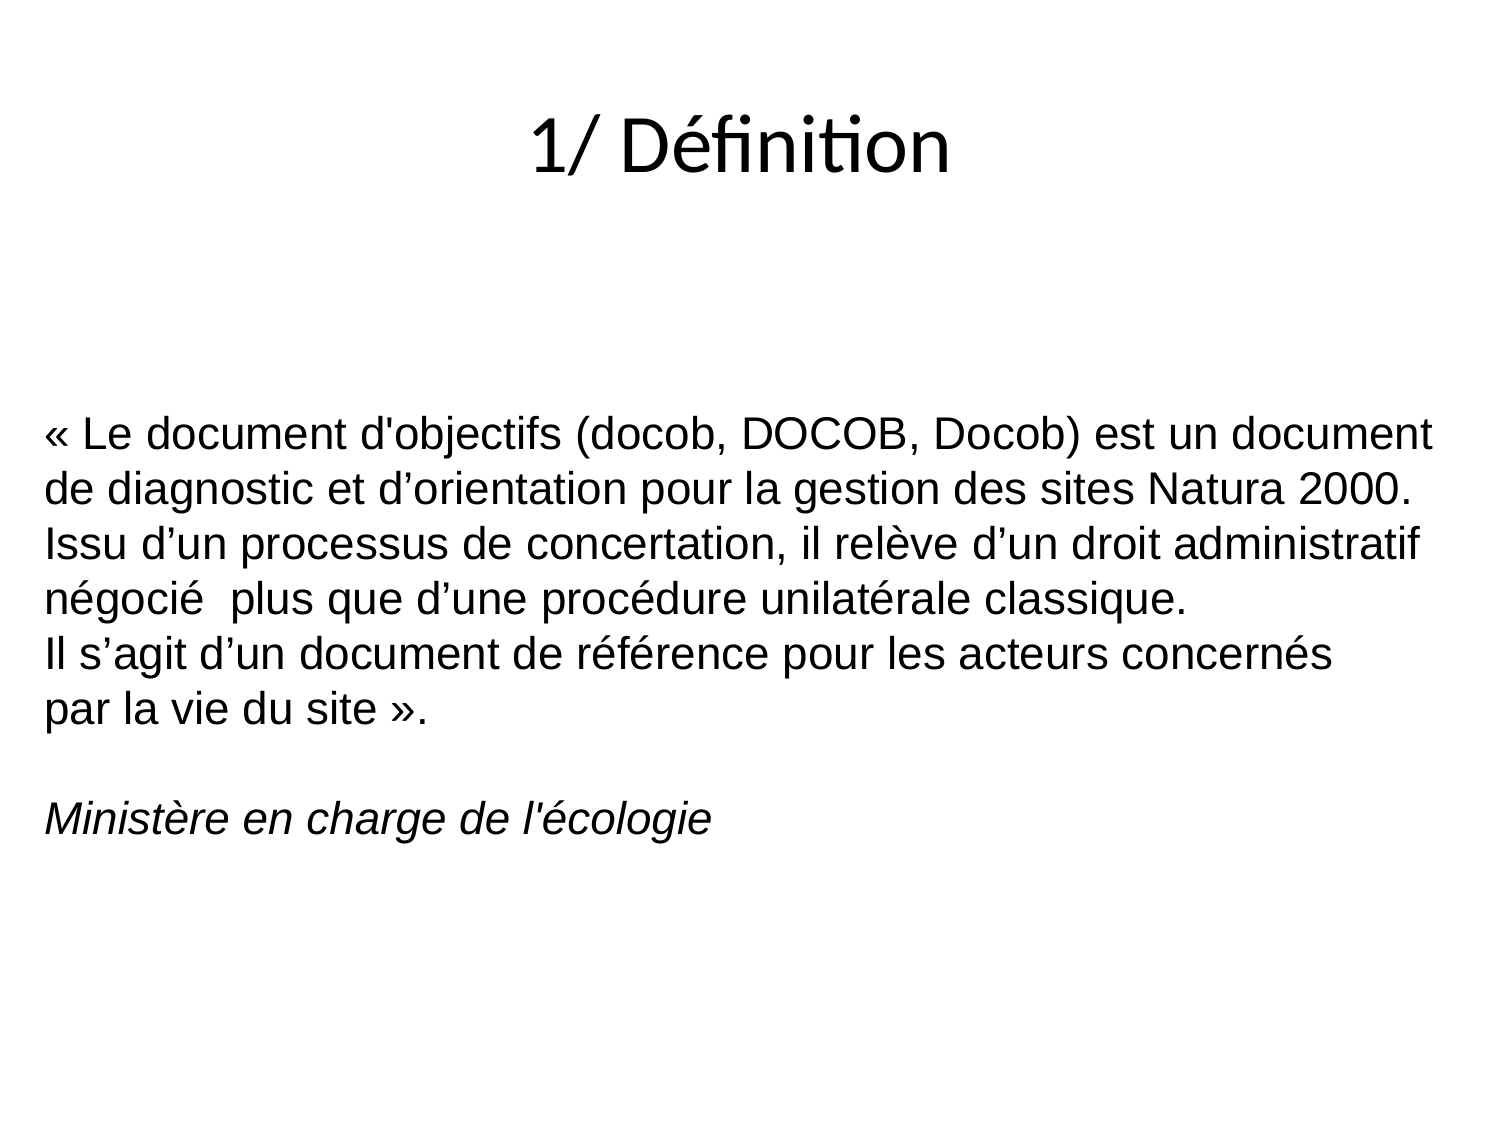

# 1/ Définition
« Le document d'objectifs (docob, DOCOB, Docob) est un document
de diagnostic et d’orientation pour la gestion des sites Natura 2000.
Issu d’un processus de concertation, il relève d’un droit administratif
négocié plus que d’une procédure unilatérale classique.
Il s’agit d’un document de référence pour les acteurs concernés
par la vie du site ».
Ministère en charge de l'écologie